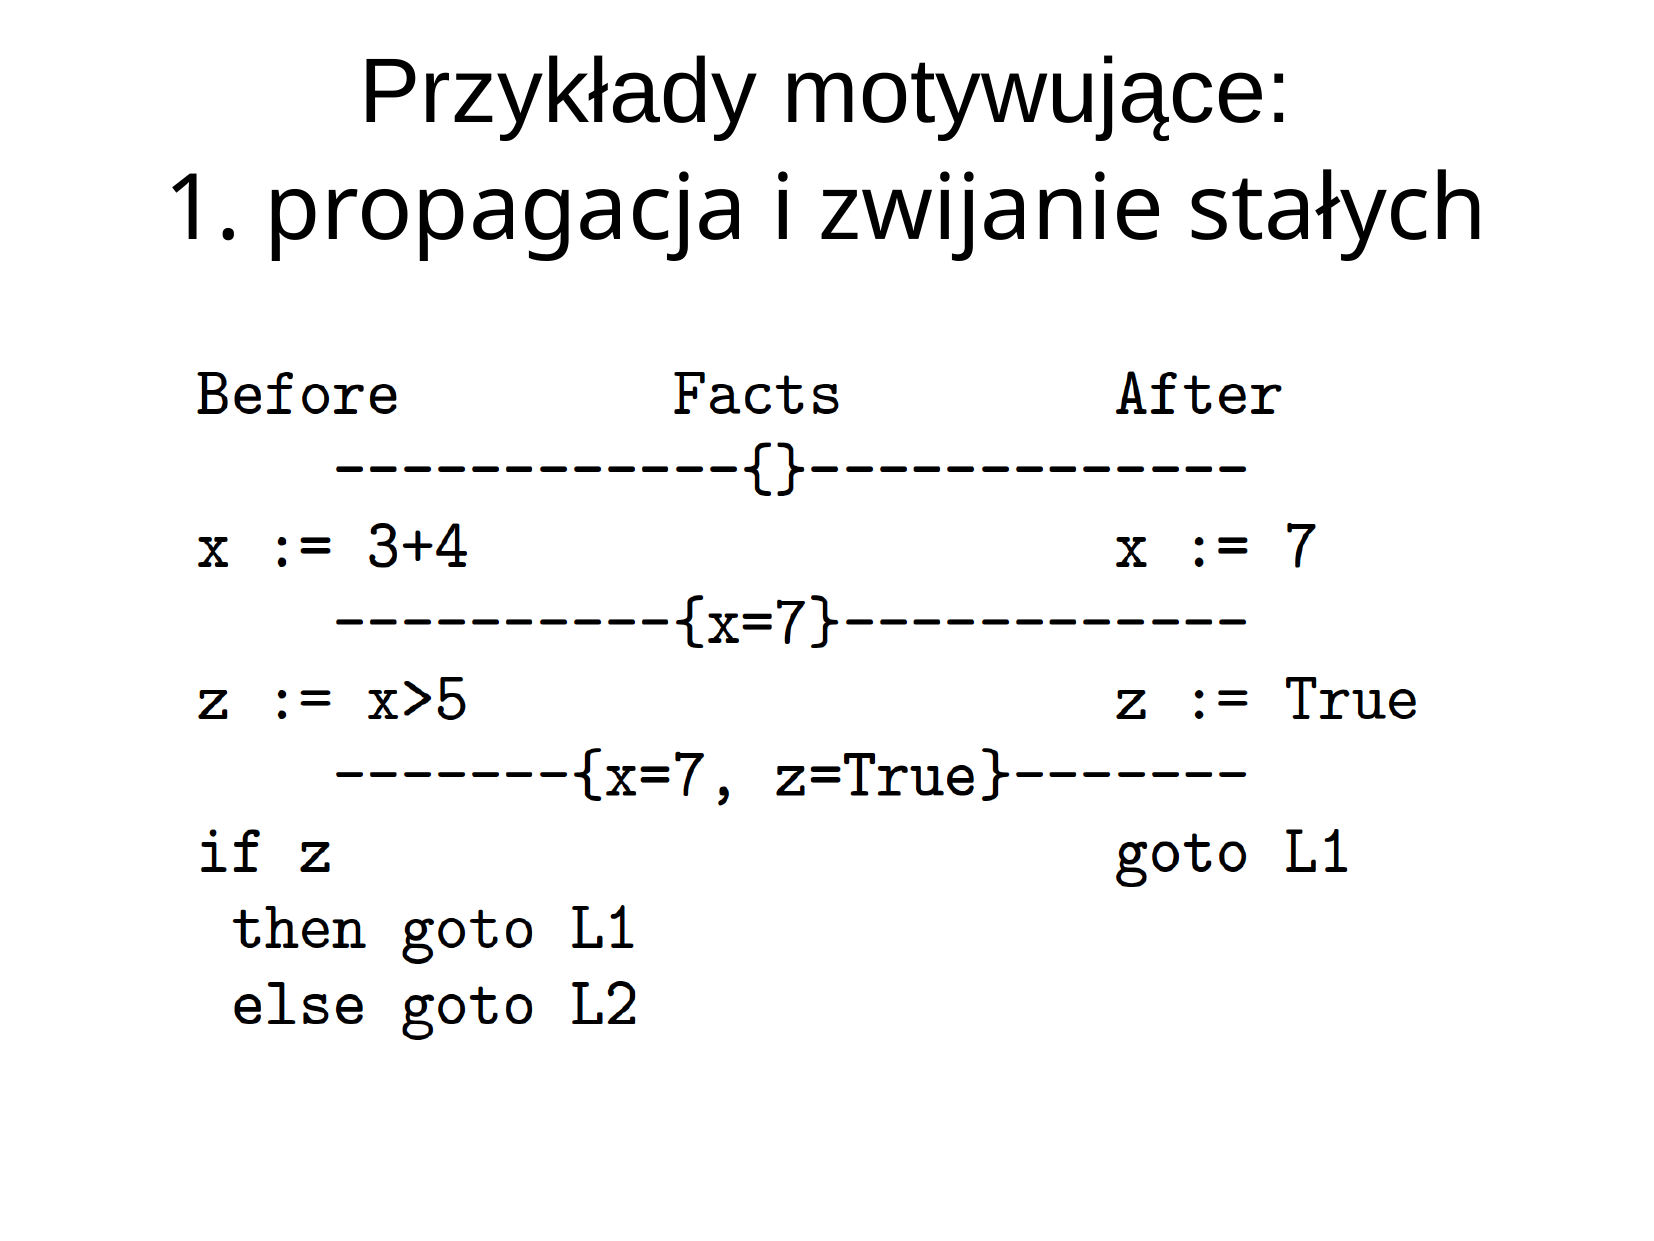

# Przykłady motywujące: 1. propagacja i zwijanie stałych